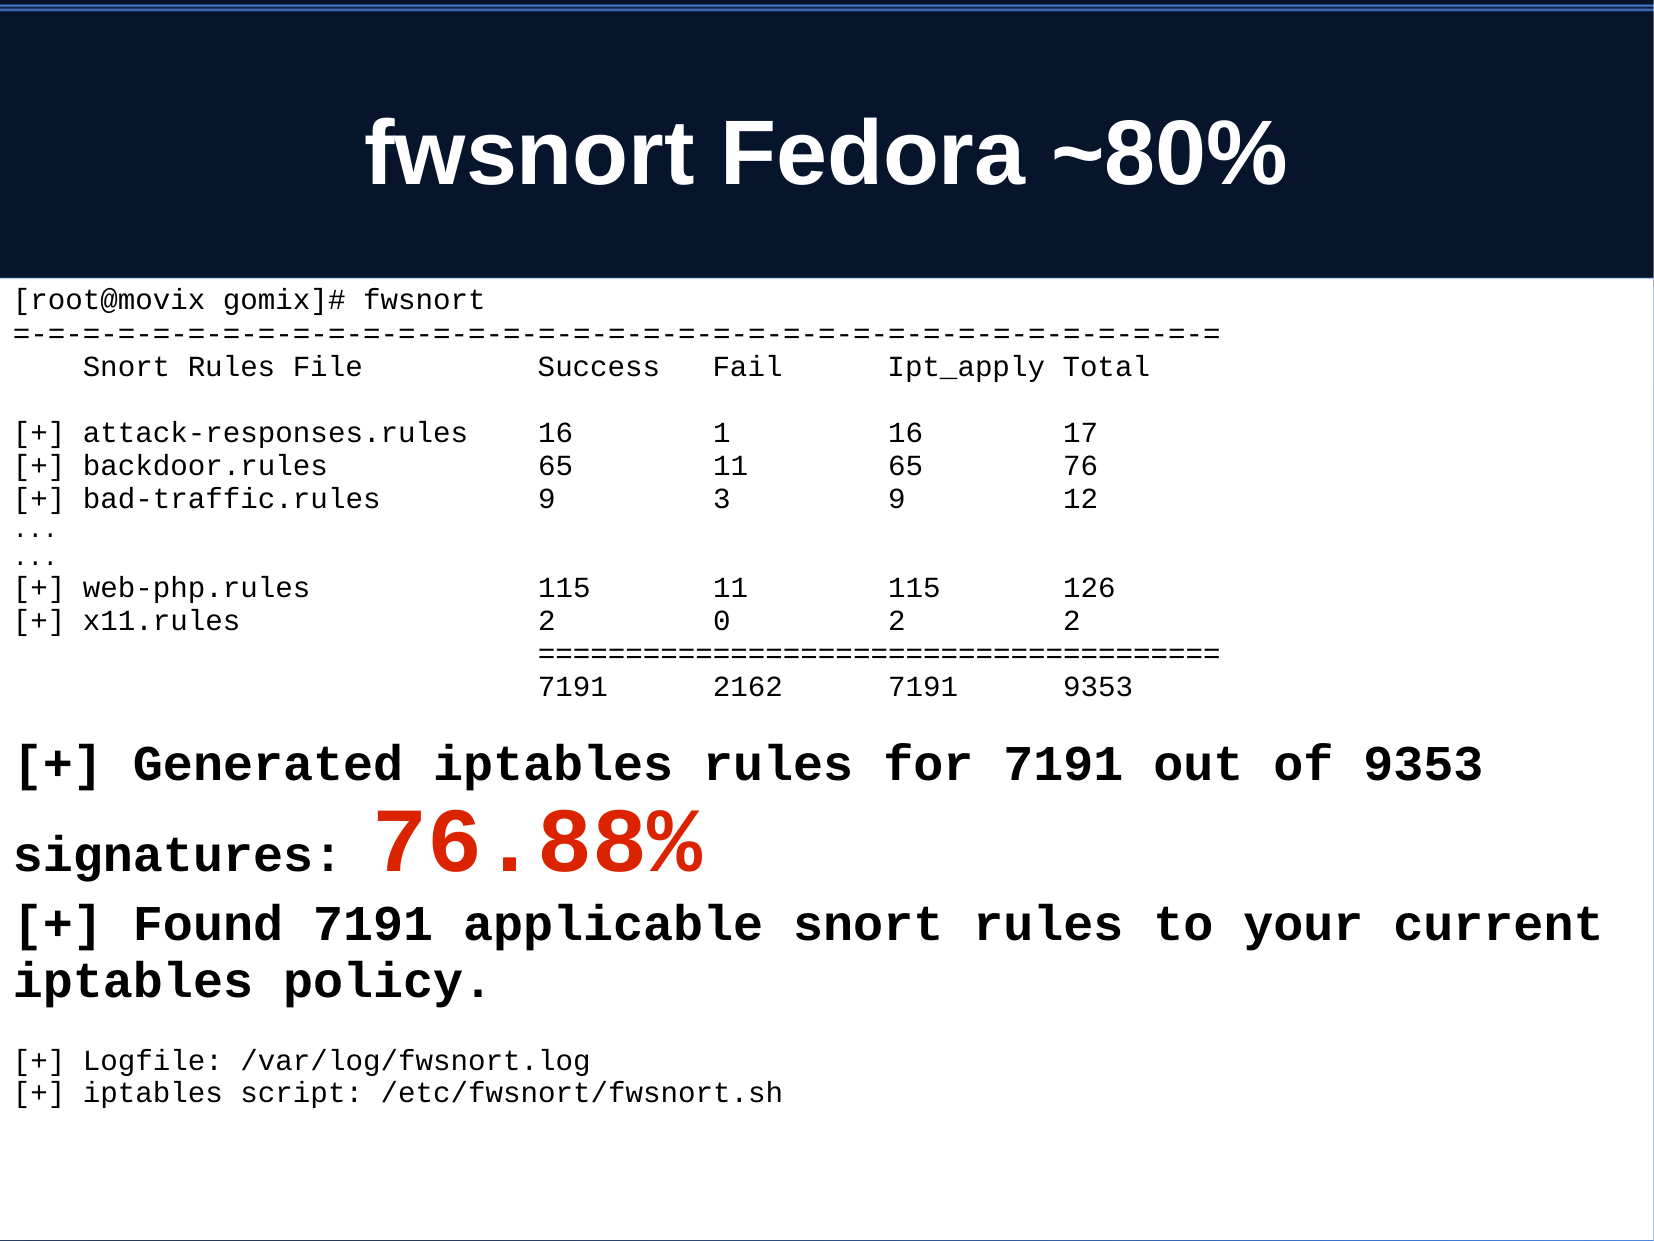

# fwsnort Fedora ~80%
[root@movix gomix]# fwsnort
=-=-=-=-=-=-=-=-=-=-=-=-=-=-=-=-=-=-=-=-=-=-=-=-=-=-=-=-=-=-=-=-=-=-=
 Snort Rules File Success Fail Ipt_apply Total
[+] attack-responses.rules 16 1 16 17
[+] backdoor.rules 65 11 65 76
[+] bad-traffic.rules 9 3 9 12
...
...
[+] web-php.rules 115 11 115 126
[+] x11.rules 2 0 2 2
 =======================================
 7191 2162 7191 9353
[+] Generated iptables rules for 7191 out of 9353 signatures: 76.88%
[+] Found 7191 applicable snort rules to your current iptables policy.
[+] Logfile: /var/log/fwsnort.log
[+] iptables script: /etc/fwsnort/fwsnort.sh